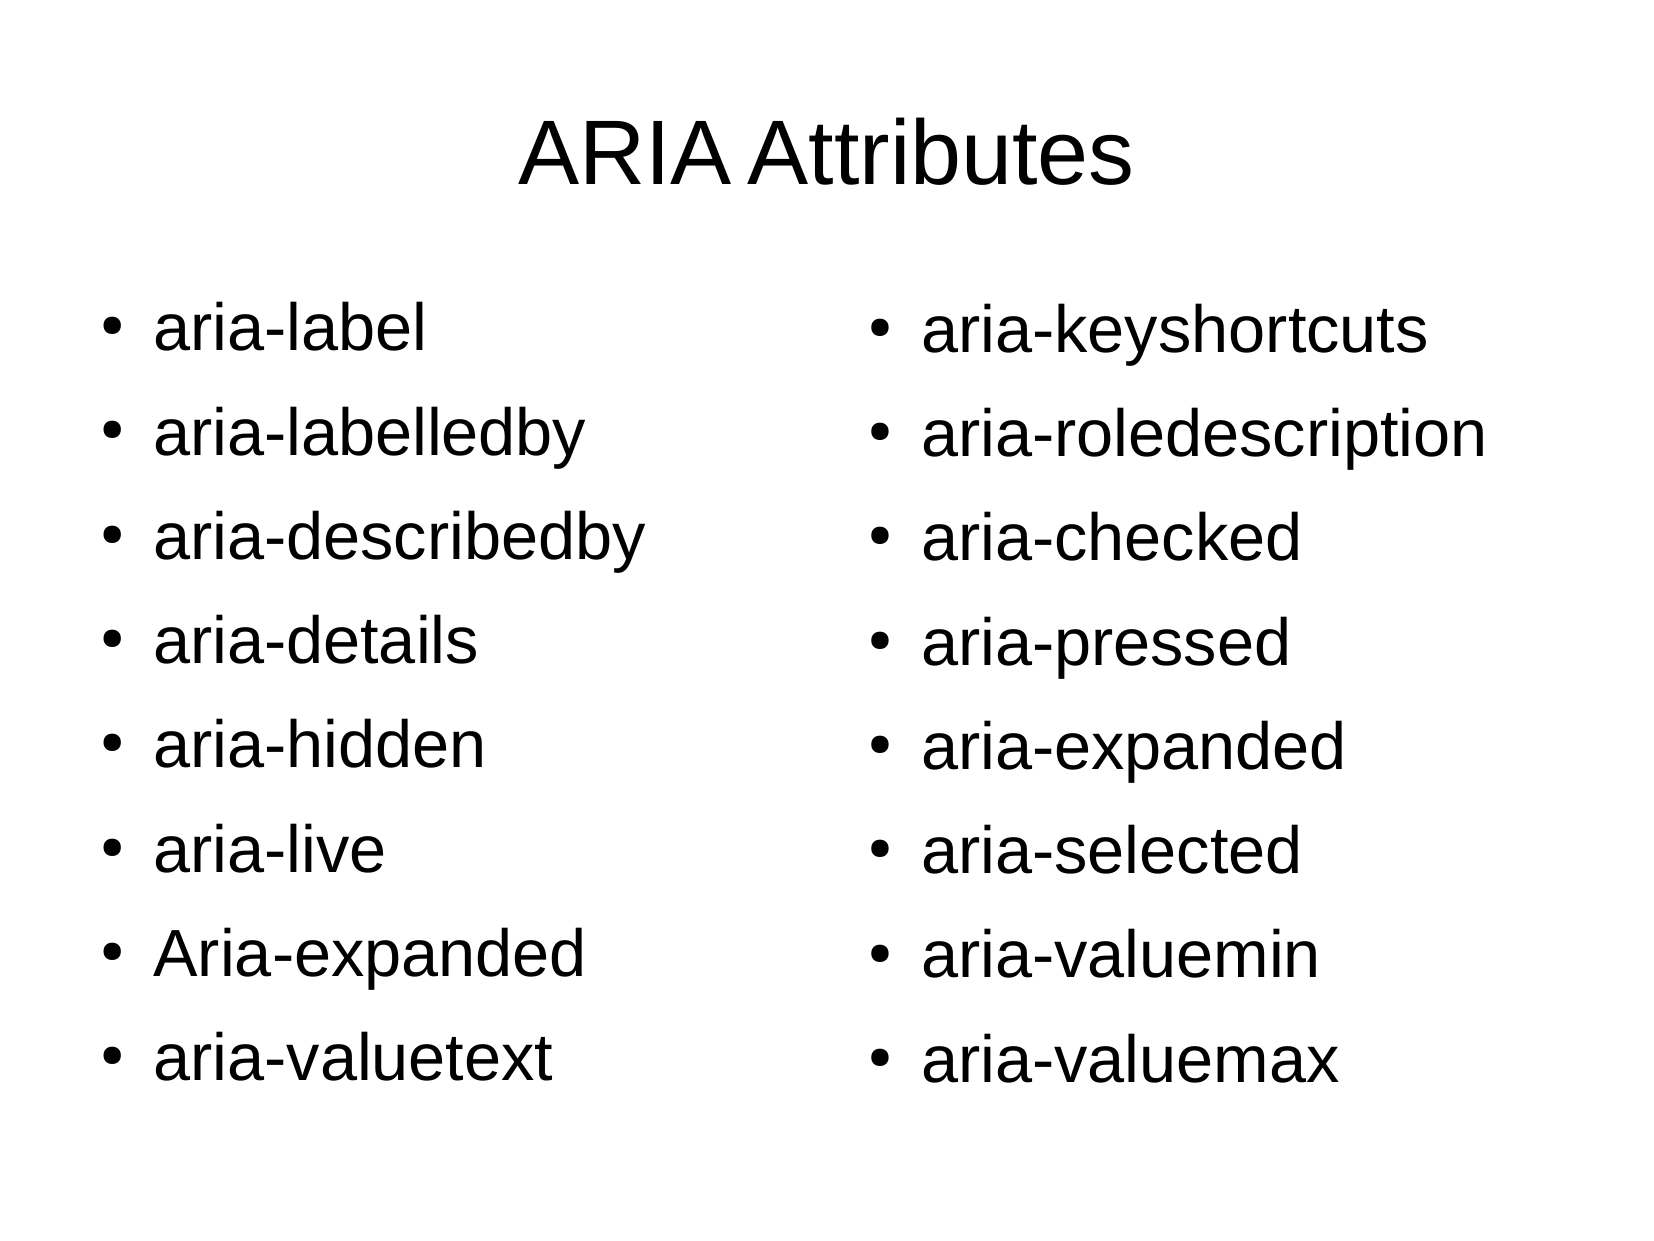

# ARIA Attributes
aria-label
aria-labelledby
aria-describedby
aria-details
aria-hidden
aria-live
Aria-expanded
aria-valuetext
aria-keyshortcuts
aria-roledescription
aria-checked
aria-pressed
aria-expanded
aria-selected
aria-valuemin
aria-valuemax